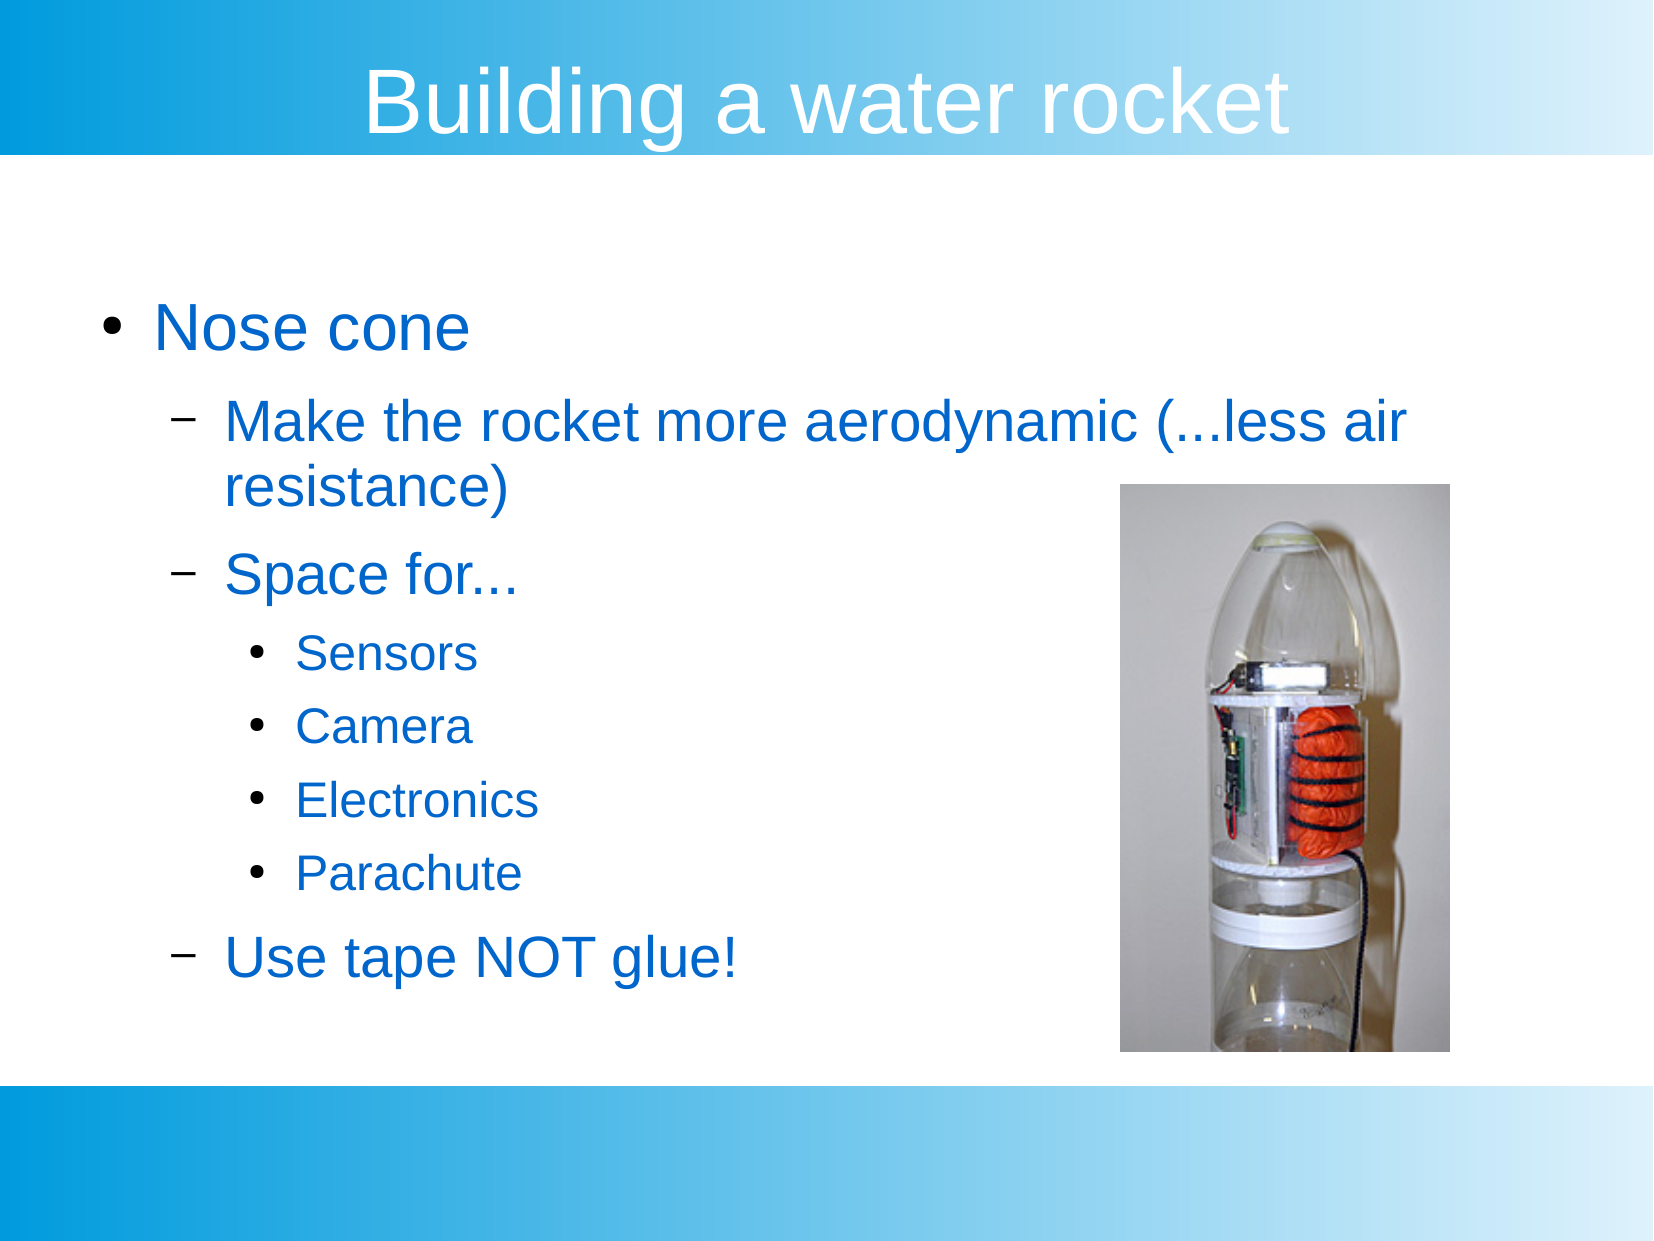

# Building a water rocket
Nose cone
Make the rocket more aerodynamic (...less air resistance)
Space for...
Sensors
Camera
Electronics
Parachute
Use tape NOT glue!